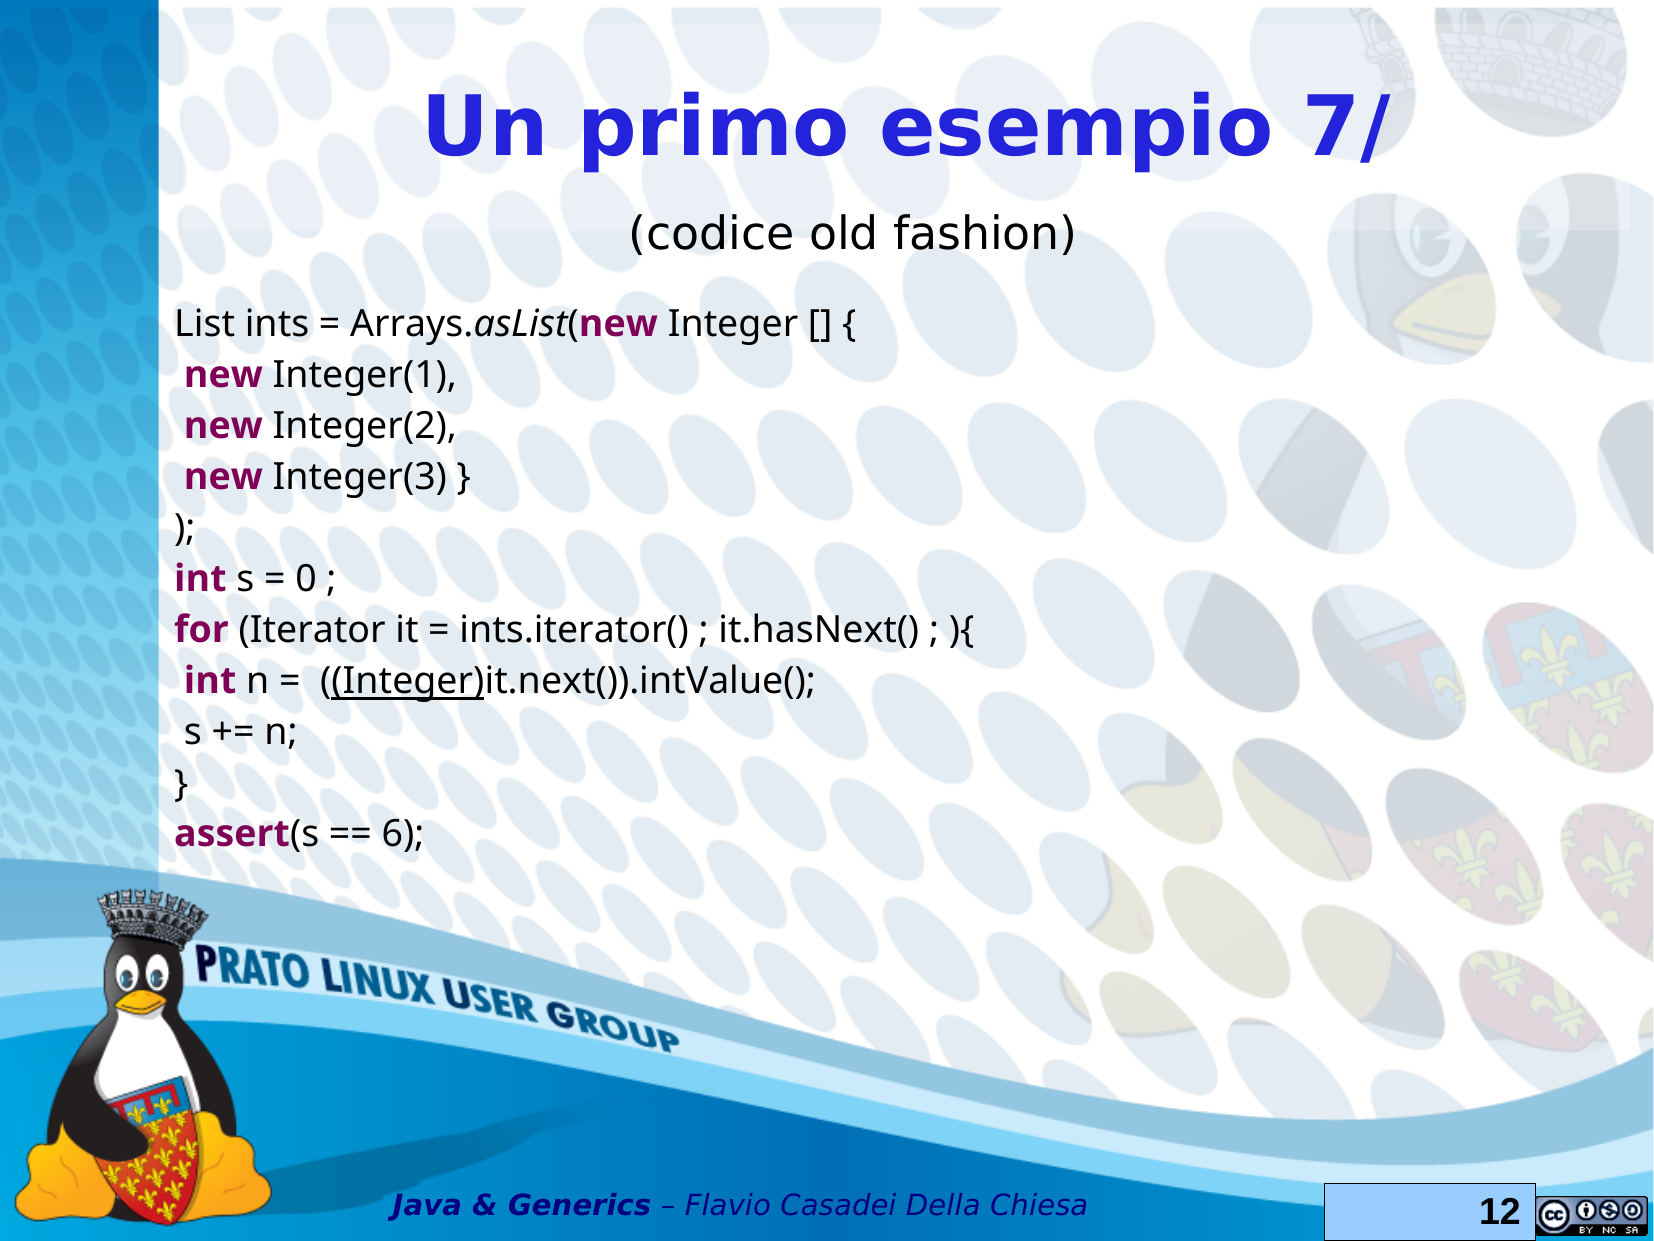

# Un primo esempio 7/
(codice old fashion)
List ints = Arrays.asList(new Integer [] {
 new Integer(1),
 new Integer(2),
 new Integer(3) }
);
int s = 0 ;
for (Iterator it = ints.iterator() ; it.hasNext() ; ){
 int n = ((Integer)it.next()).intValue();
 s += n;
}
assert(s == 6);